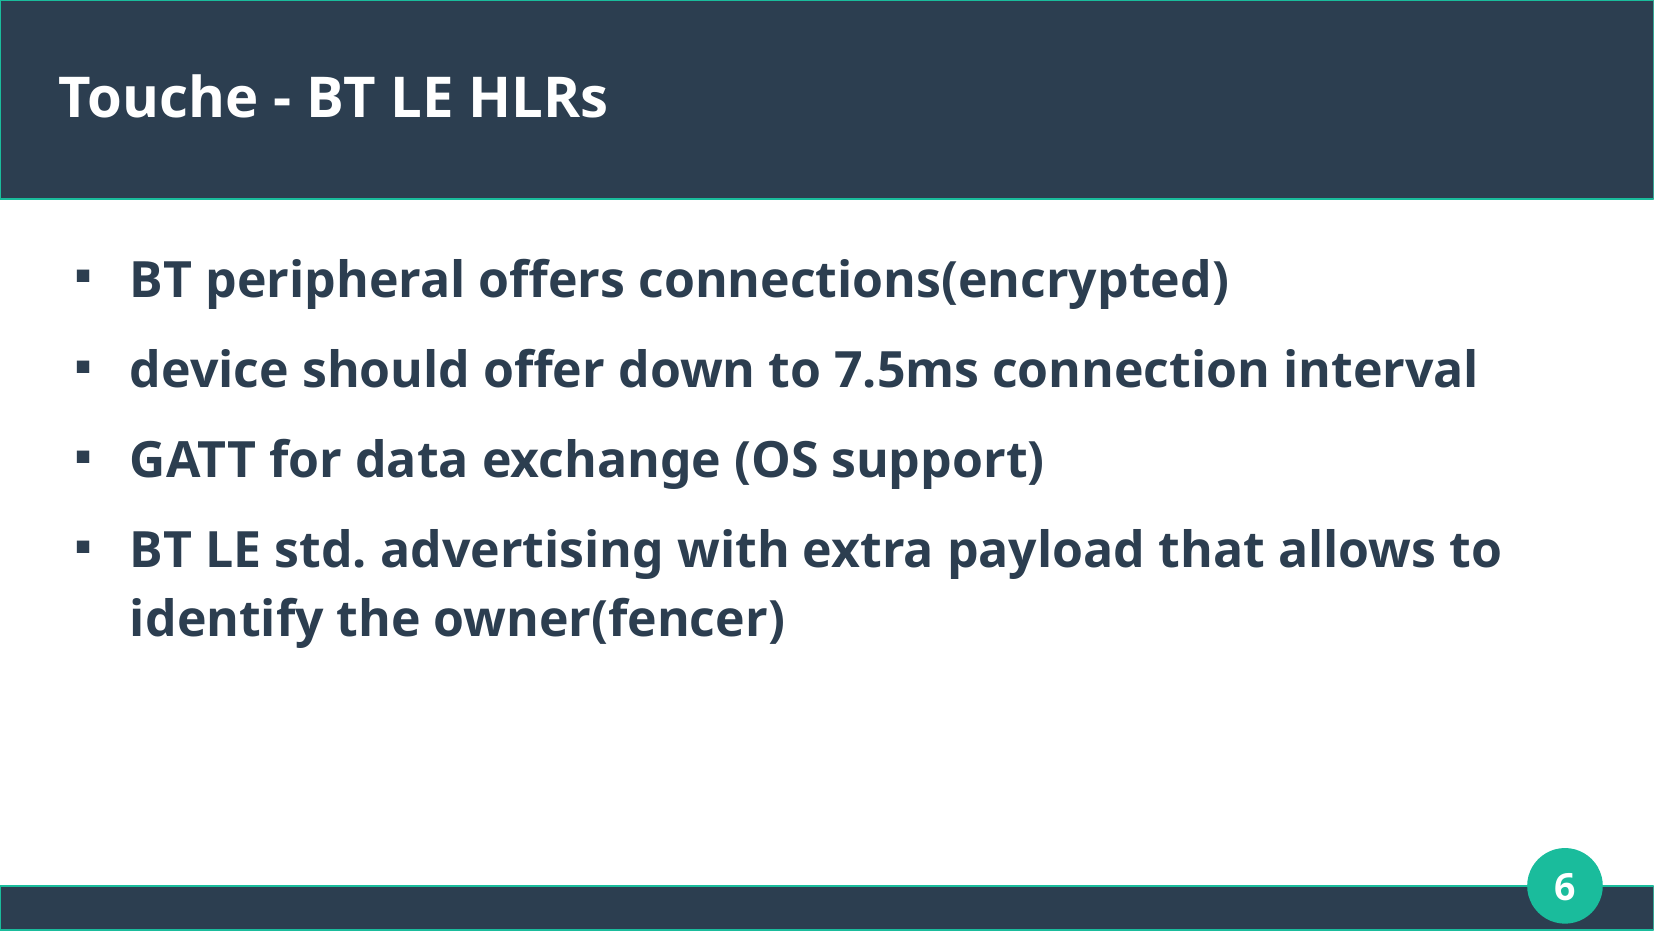

# Touche - BT LE HLRs
BT peripheral offers connections(encrypted)
device should offer down to 7.5ms connection interval
GATT for data exchange (OS support)
BT LE std. advertising with extra payload that allows to identify the owner(fencer)
6